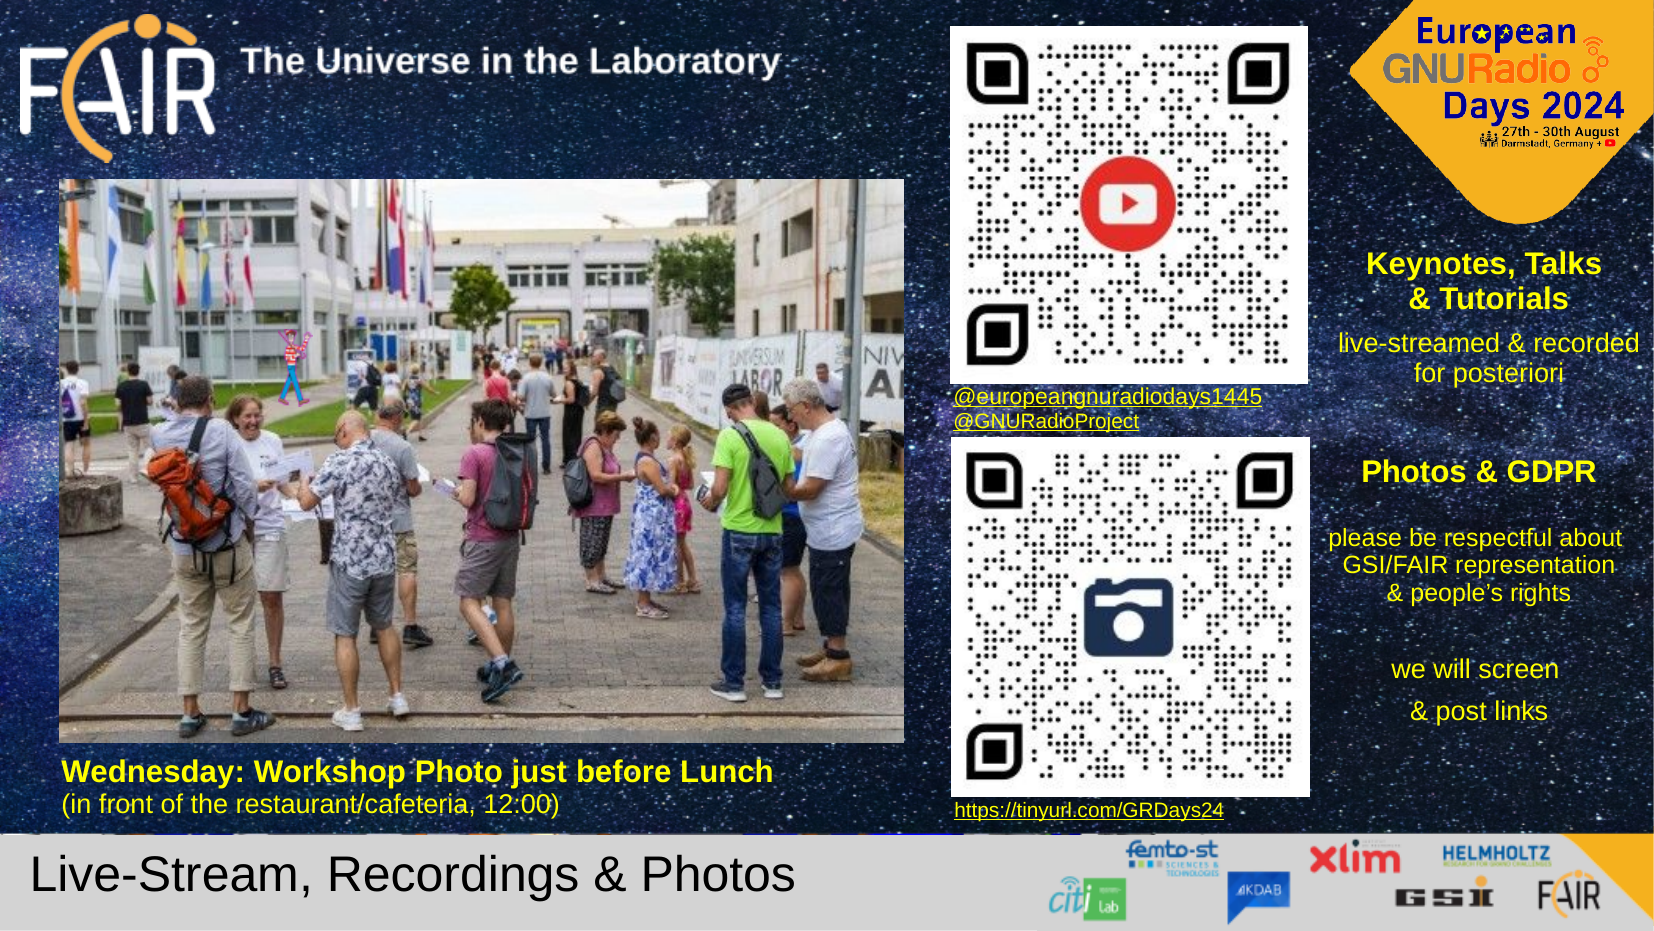

Keynotes, Talks
& Tutorials
live-streamed & recorded
for posteriori
@europeangnuradiodays1445@GNURadioProject
Photos & GDPR
please be respectful about
GSI/FAIR representation
& people’s rights
we will screen
& post links
Wednesday: Workshop Photo just before Lunch
(in front of the restaurant/cafeteria, 12:00)
https://tinyurl.com/GRDays24
# Live-Stream, Recordings & Photos